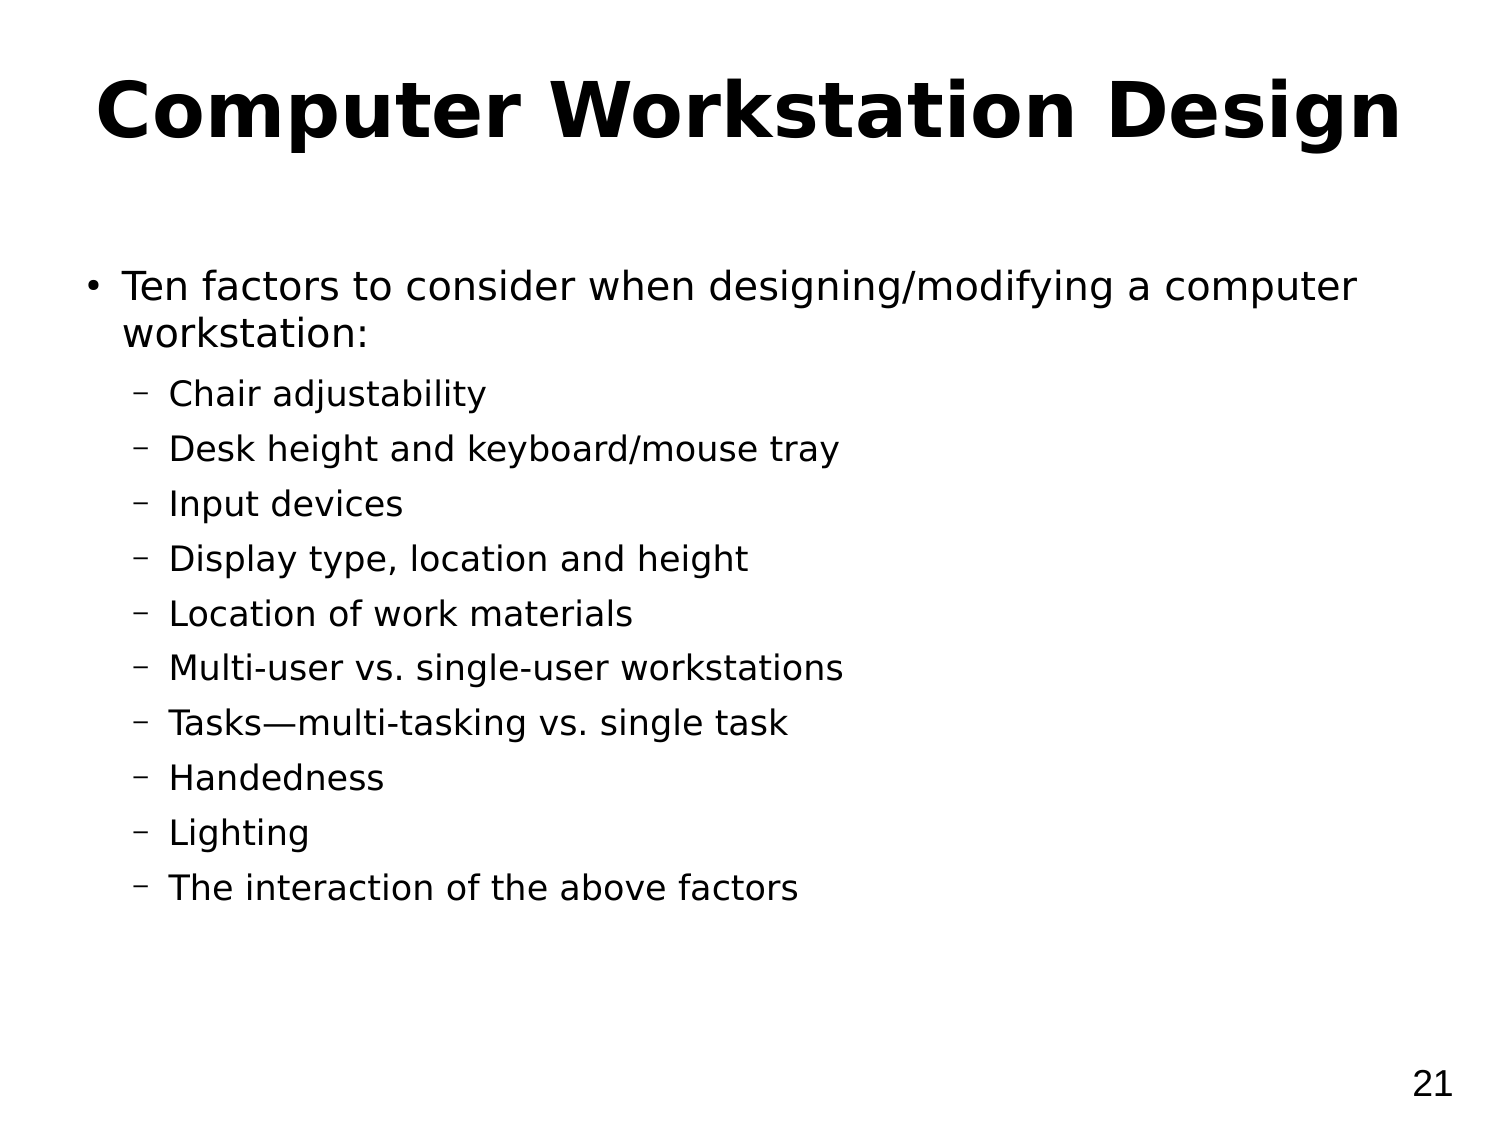

Computer Workstation Design
# Ten factors to consider when designing/modifying a computer workstation:
Chair adjustability
Desk height and keyboard/mouse tray
Input devices
Display type, location and height
Location of work materials
Multi-user vs. single-user workstations
Tasks—multi-tasking vs. single task
Handedness
Lighting
The interaction of the above factors